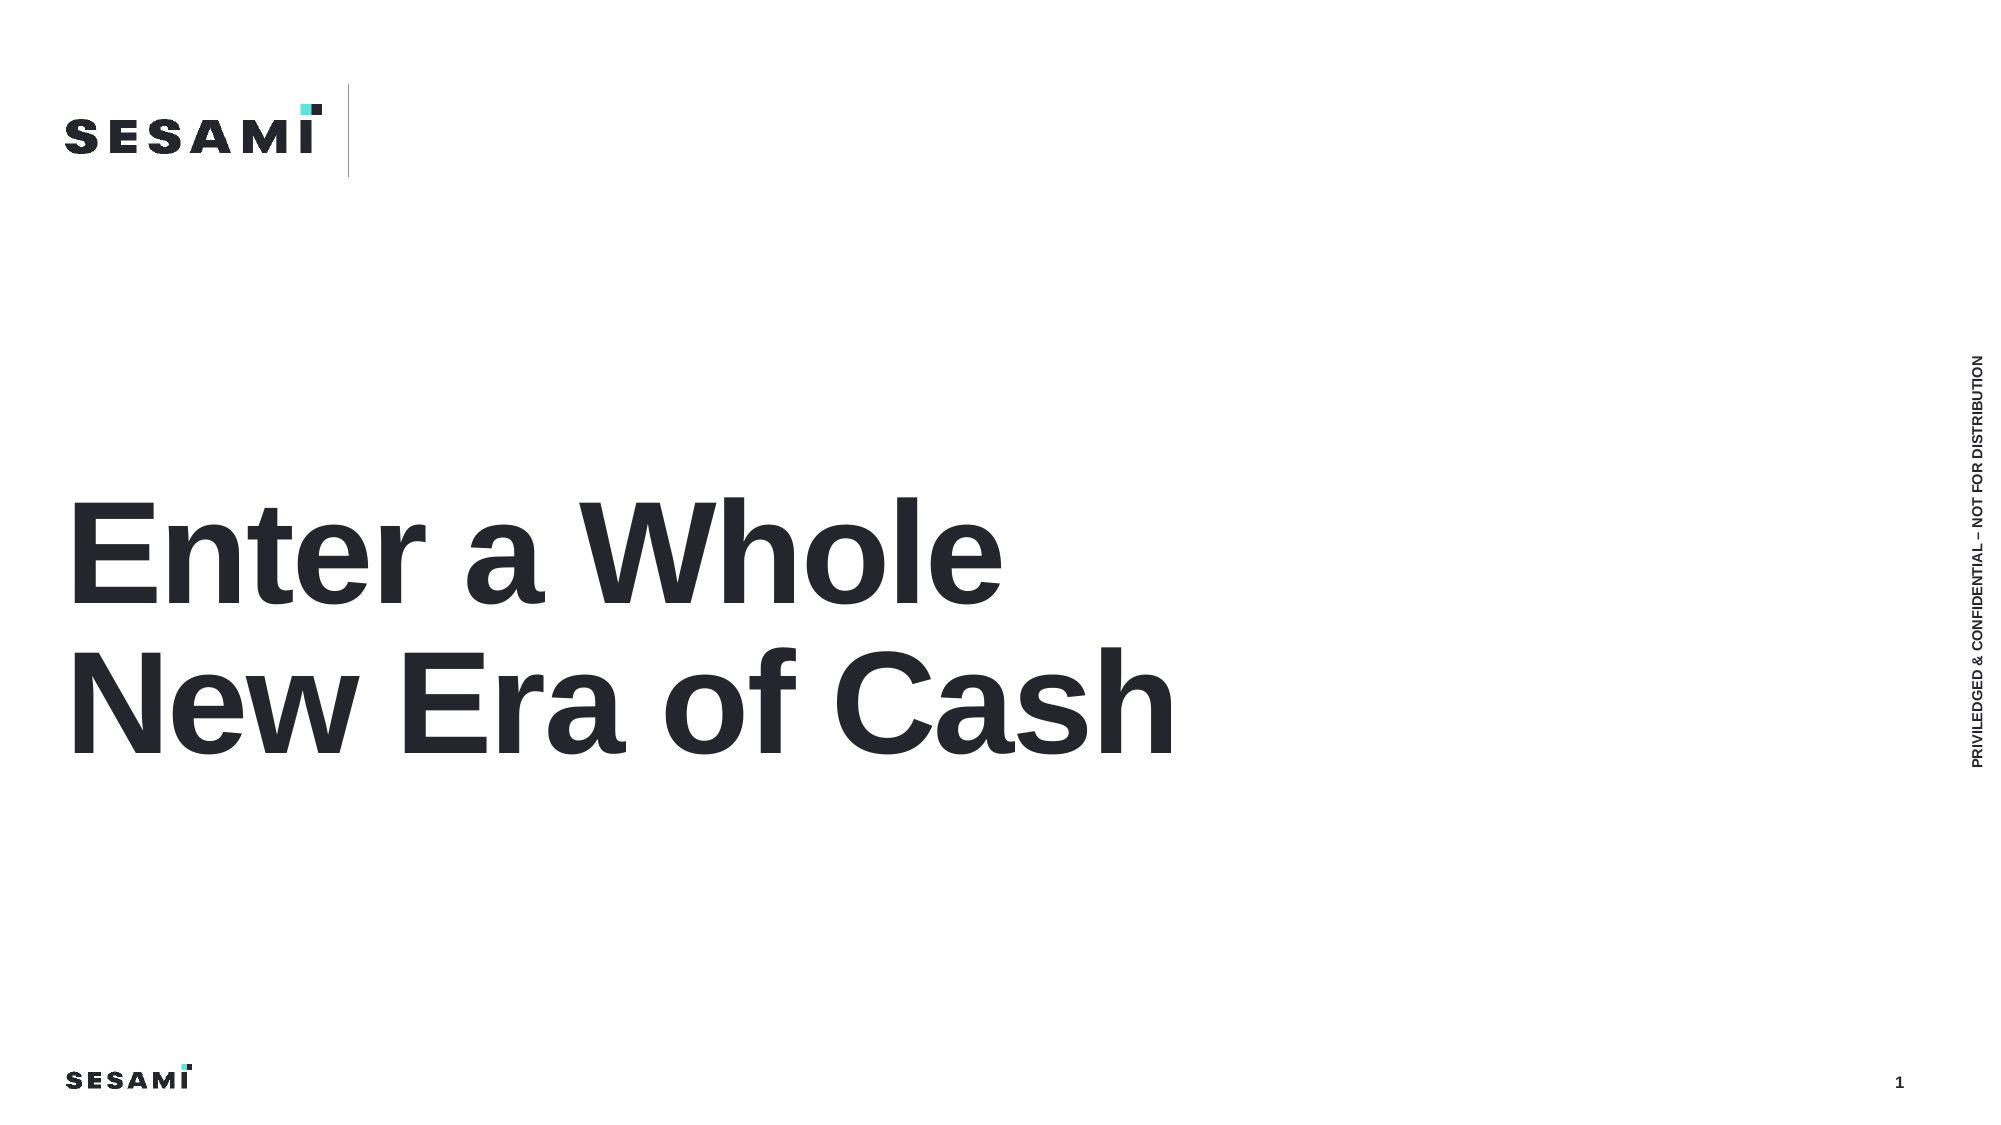

# Enter a Whole New Era of Cash
PRIVILEDGED & CONFIDENTIAL – not for distribution